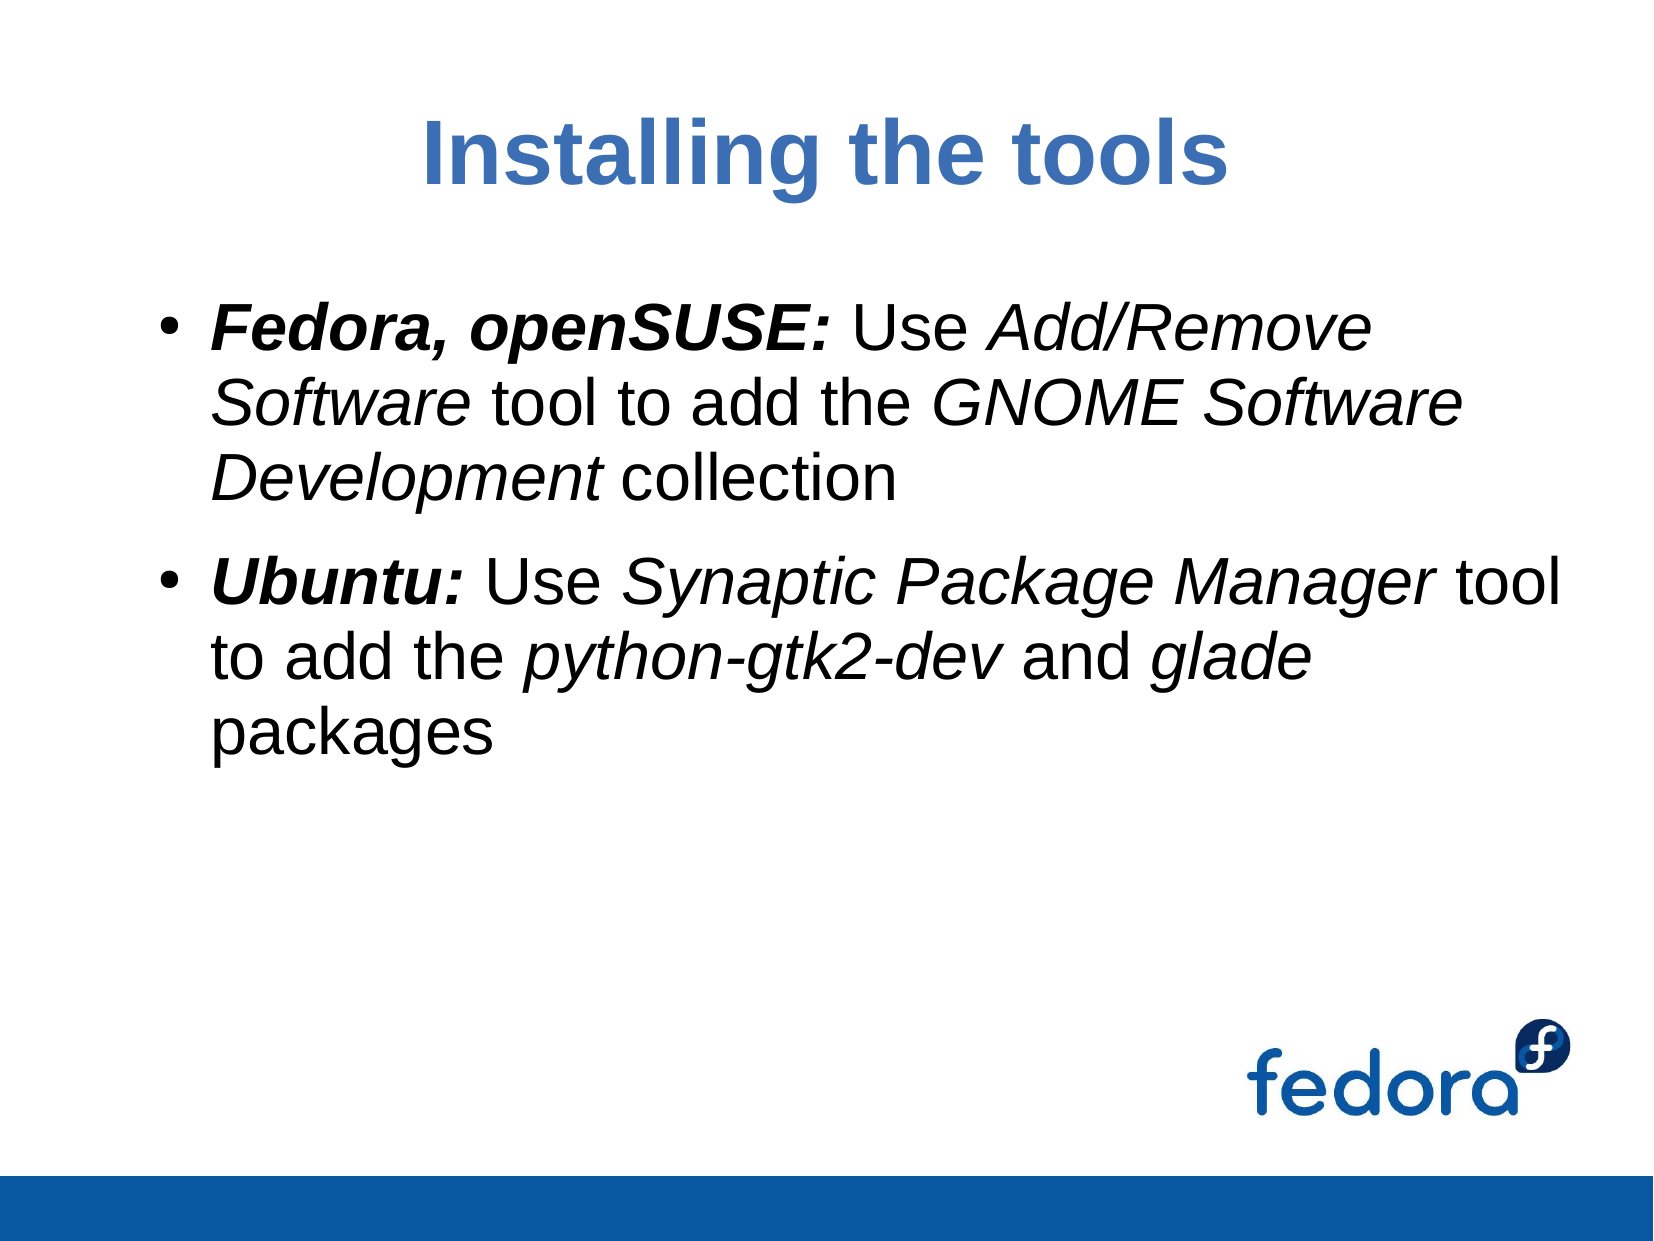

# Installing the tools
Fedora, openSUSE: Use Add/Remove Software tool to add the GNOME Software Development collection
Ubuntu: Use Synaptic Package Manager tool to add the python-gtk2-dev and glade packages